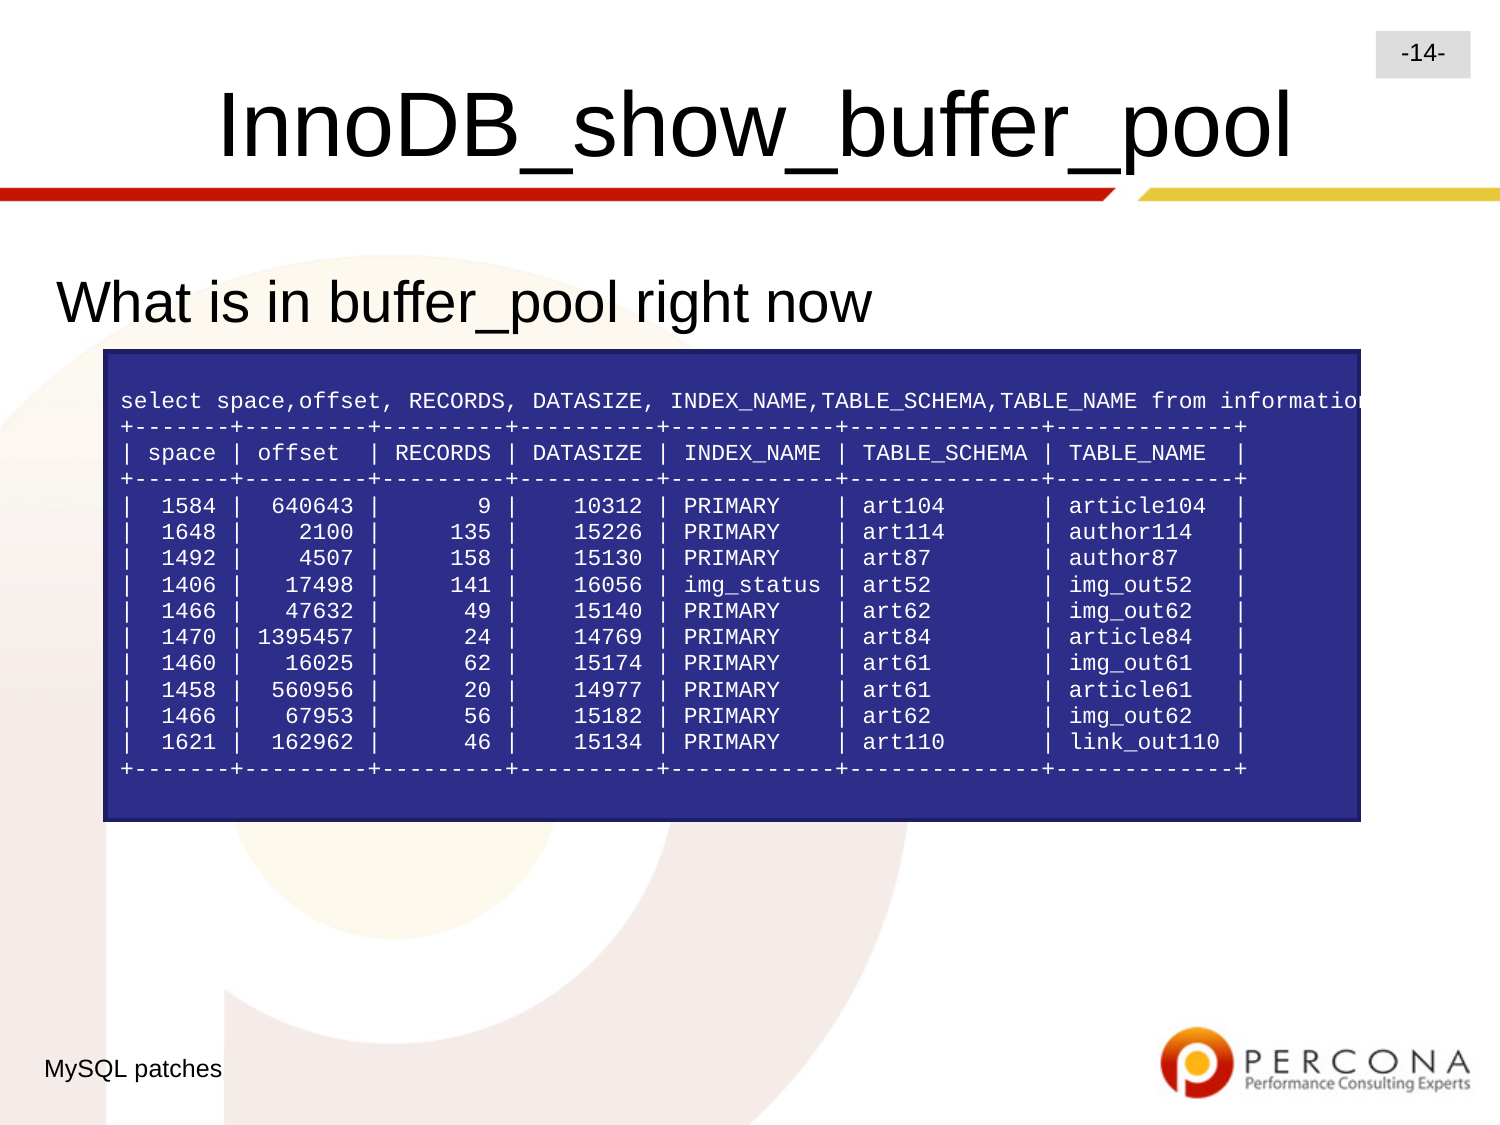

# InnoDB_show_buffer_pool
What is in buffer_pool right now
select space,offset, RECORDS, DATASIZE, INDEX_NAME,TABLE_SCHEMA,TABLE_NAME from information_schema.INNODB_BUFFER_POOL_CONTENT limit 10;
+-------+---------+---------+----------+------------+--------------+-------------+
| space | offset | RECORDS | DATASIZE | INDEX_NAME | TABLE_SCHEMA | TABLE_NAME |
+-------+---------+---------+----------+------------+--------------+-------------+
| 1584 | 640643 | 9 | 10312 | PRIMARY | art104 | article104 |
| 1648 | 2100 | 135 | 15226 | PRIMARY | art114 | author114 |
| 1492 | 4507 | 158 | 15130 | PRIMARY | art87 | author87 |
| 1406 | 17498 | 141 | 16056 | img_status | art52 | img_out52 |
| 1466 | 47632 | 49 | 15140 | PRIMARY | art62 | img_out62 |
| 1470 | 1395457 | 24 | 14769 | PRIMARY | art84 | article84 |
| 1460 | 16025 | 62 | 15174 | PRIMARY | art61 | img_out61 |
| 1458 | 560956 | 20 | 14977 | PRIMARY | art61 | article61 |
| 1466 | 67953 | 56 | 15182 | PRIMARY | art62 | img_out62 |
| 1621 | 162962 | 46 | 15134 | PRIMARY | art110 | link_out110 |
+-------+---------+---------+----------+------------+--------------+-------------+
MySQL patches